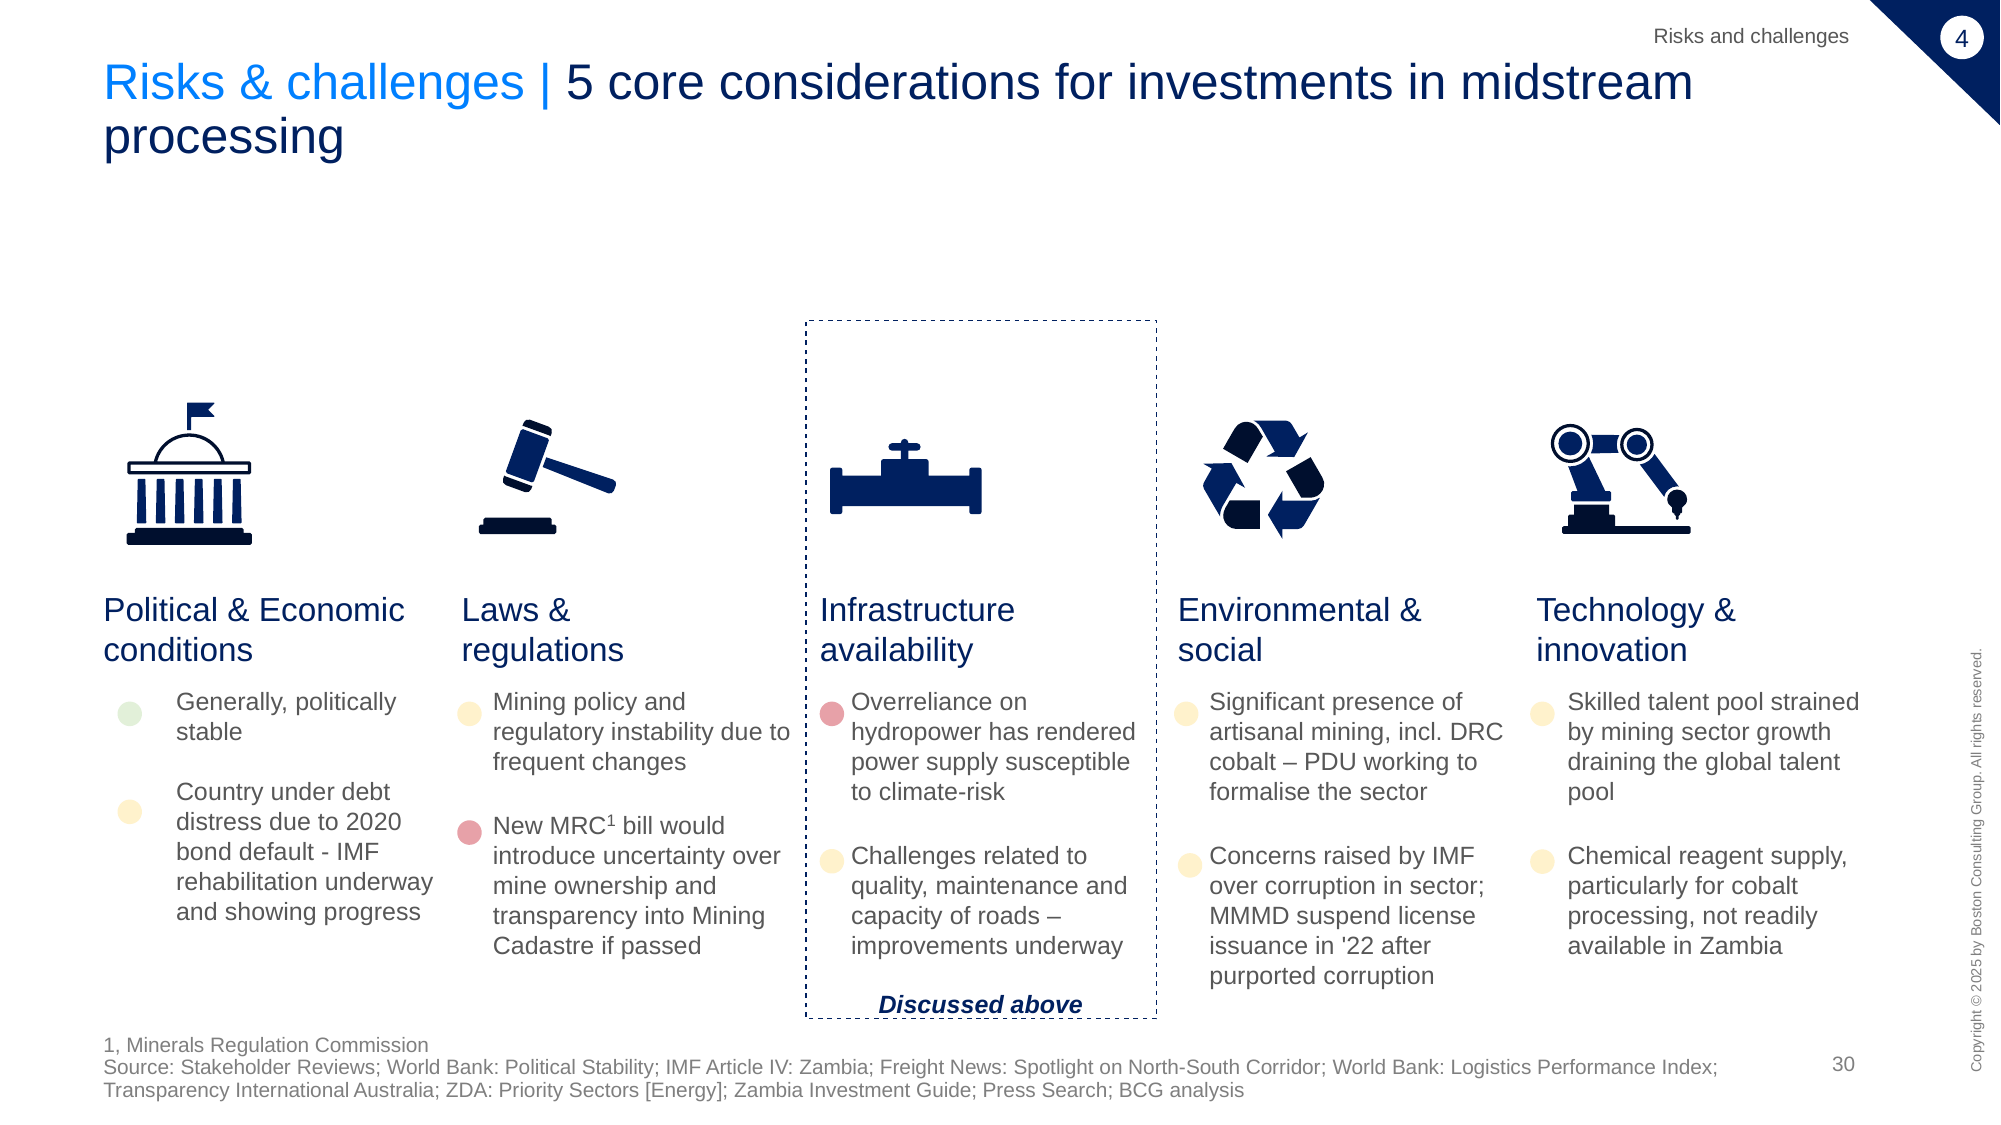

Risks and challenges
4
# Risks & challenges | 5 core considerations for investments in midstream processing
Discussed above
Political & Economic conditions
Laws &
regulations
Infrastructure availability
Environmental &
social
Technology & innovation
Generally, politically stable
Country under debt distress due to 2020 bond default - IMF rehabilitation underway and showing progress
Mining policy and regulatory instability due to frequent changes
New MRC1 bill would introduce uncertainty over mine ownership and transparency into Mining Cadastre if passed
Overreliance on hydropower has rendered power supply susceptible to climate-risk
Challenges related to quality, maintenance and capacity of roads – improvements underway
Significant presence of artisanal mining, incl. DRC cobalt – PDU working to formalise the sector
Concerns raised by IMF over corruption in sector; MMMD suspend license issuance in '22 after purported corruption
Skilled talent pool strained by mining sector growth draining the global talent pool
Chemical reagent supply, particularly for cobalt processing, not readily available in Zambia
1, Minerals Regulation Commission
Source: Stakeholder Reviews; World Bank: Political Stability; IMF Article IV: Zambia; Freight News: Spotlight on North-South Corridor; World Bank: Logistics Performance Index; Transparency International Australia; ZDA: Priority Sectors [Energy]; Zambia Investment Guide; Press Search; BCG analysis